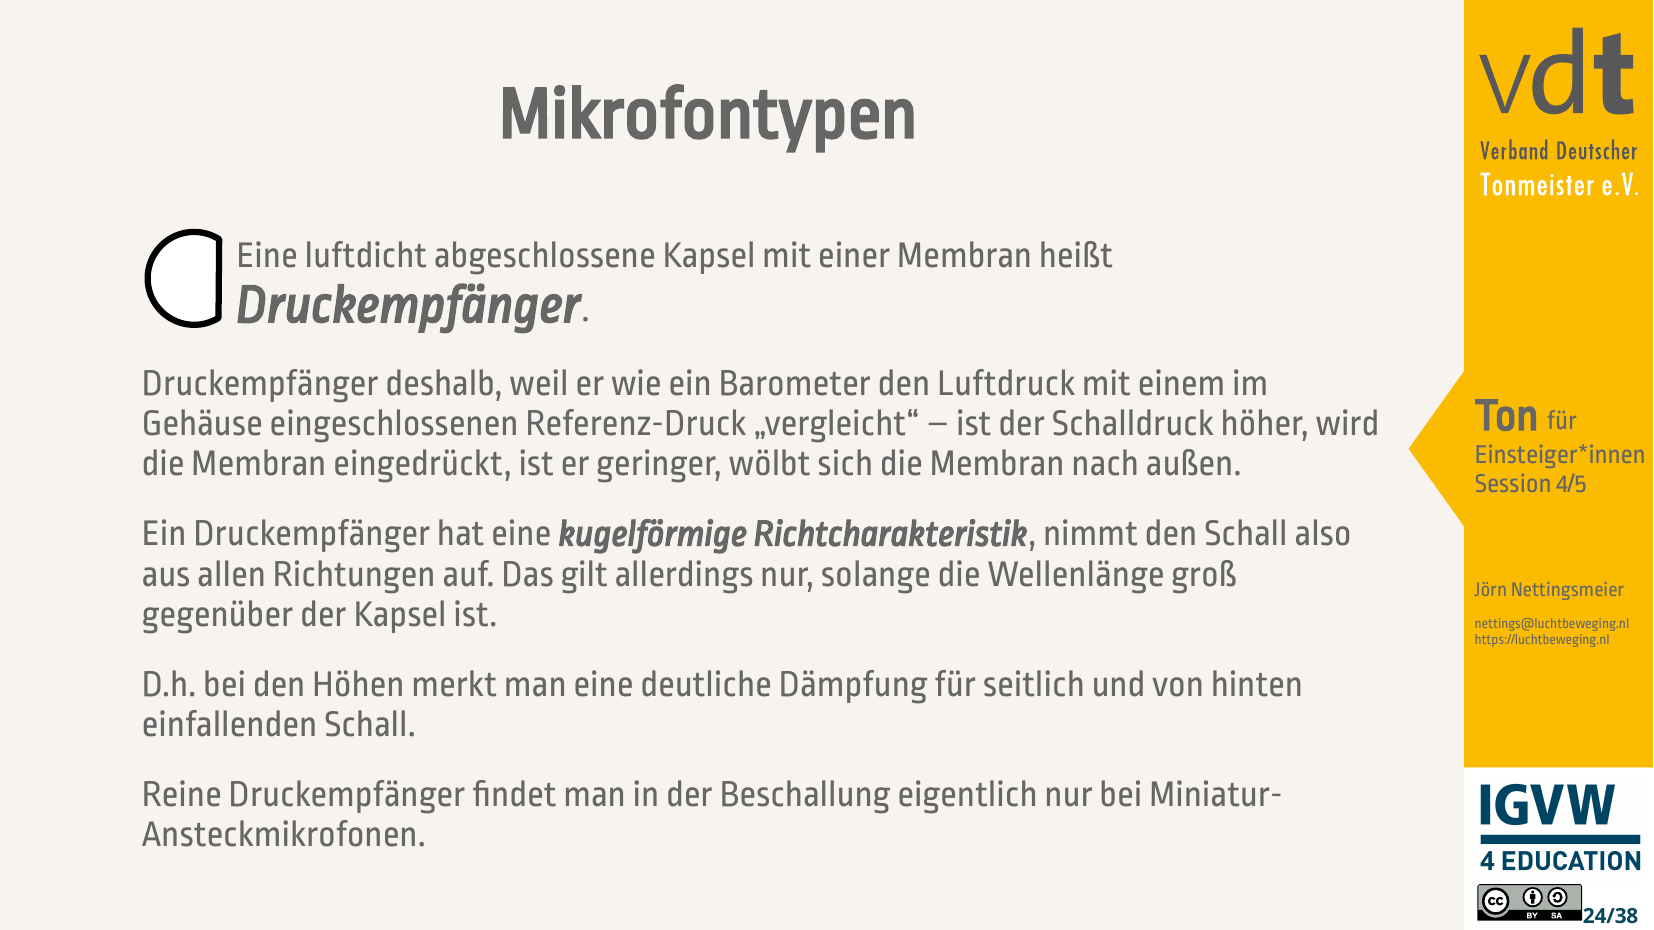

# Mikrofontypen
 Eine luftdicht abgeschlossene Kapsel mit einer Membran heißt
 Druckempfänger.
Druckempfänger deshalb, weil er wie ein Barometer den Luftdruck mit einem im Gehäuse eingeschlossenen Referenz-Druck „vergleicht“ – ist der Schalldruck höher, wird die Membran eingedrückt, ist er geringer, wölbt sich die Membran nach außen.
Ein Druckempfänger hat eine kugelförmige Richtcharakteristik, nimmt den Schall also aus allen Richtungen auf. Das gilt allerdings nur, solange die Wellenlänge groß gegenüber der Kapsel ist.
D.h. bei den Höhen merkt man eine deutliche Dämpfung für seitlich und von hinten einfallenden Schall.
Reine Druckempfänger findet man in der Beschallung eigentlich nur bei Miniatur-Ansteckmikrofonen.